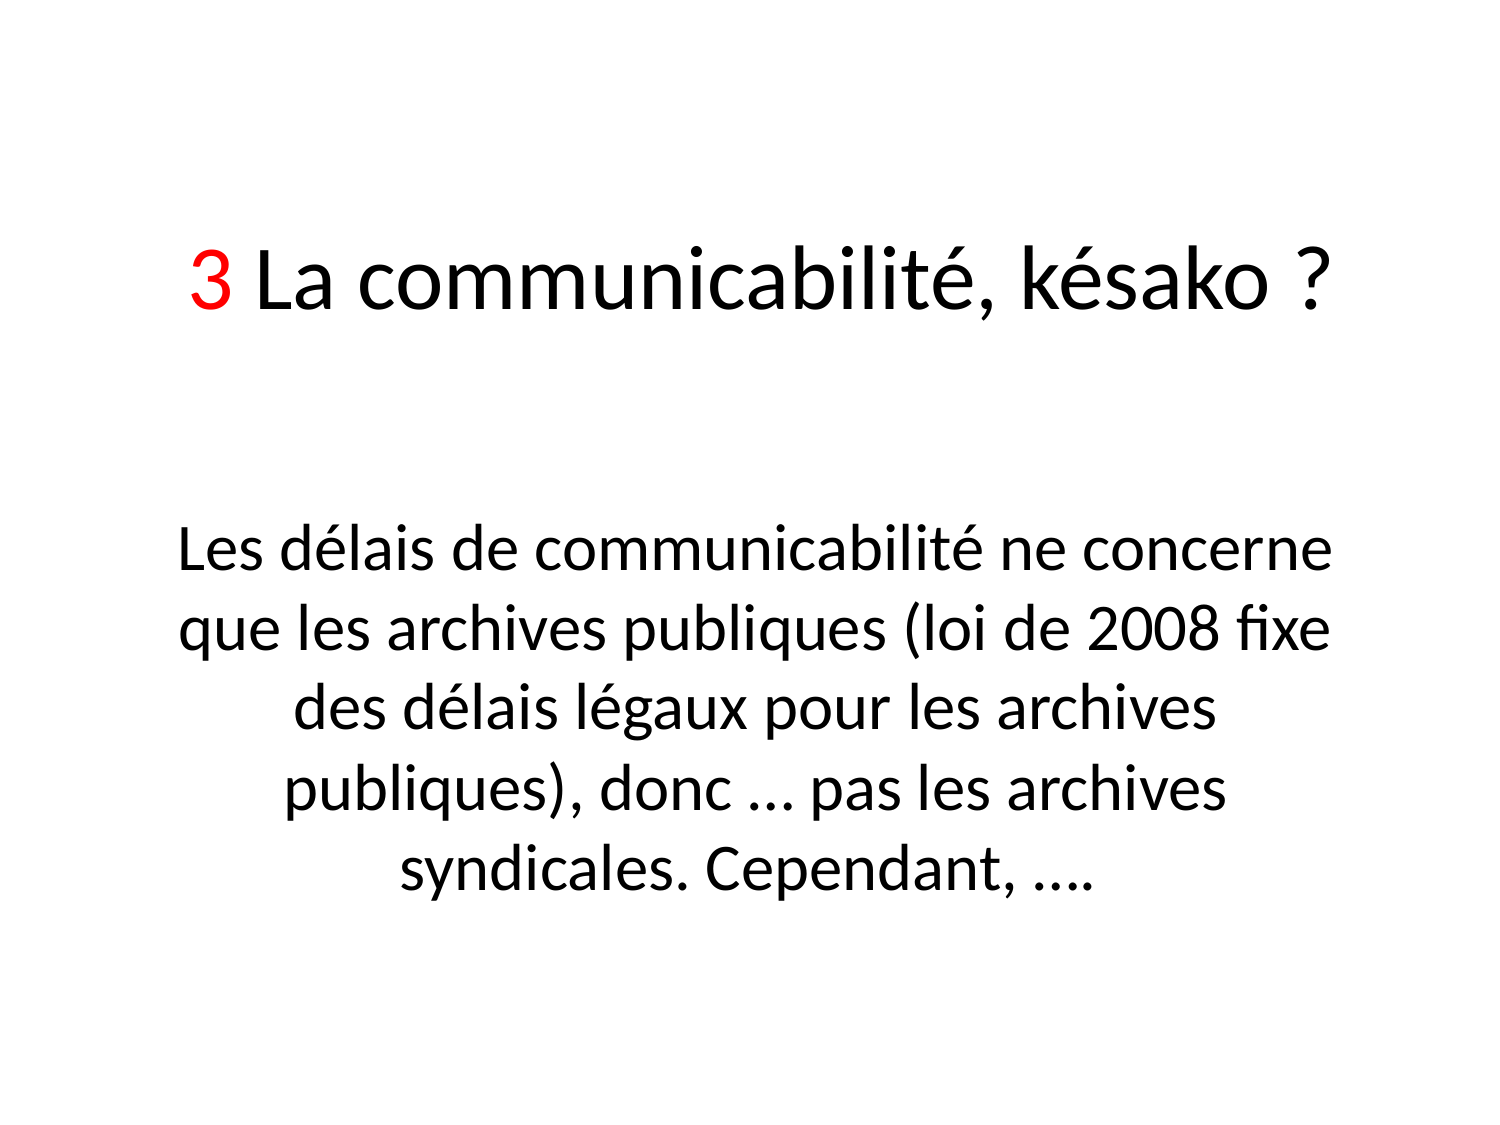

# 3 La communicabilité, késako ?
Les délais de communicabilité ne concerne que les archives publiques (loi de 2008 fixe des délais légaux pour les archives publiques), donc … pas les archives syndicales. Cependant, ….